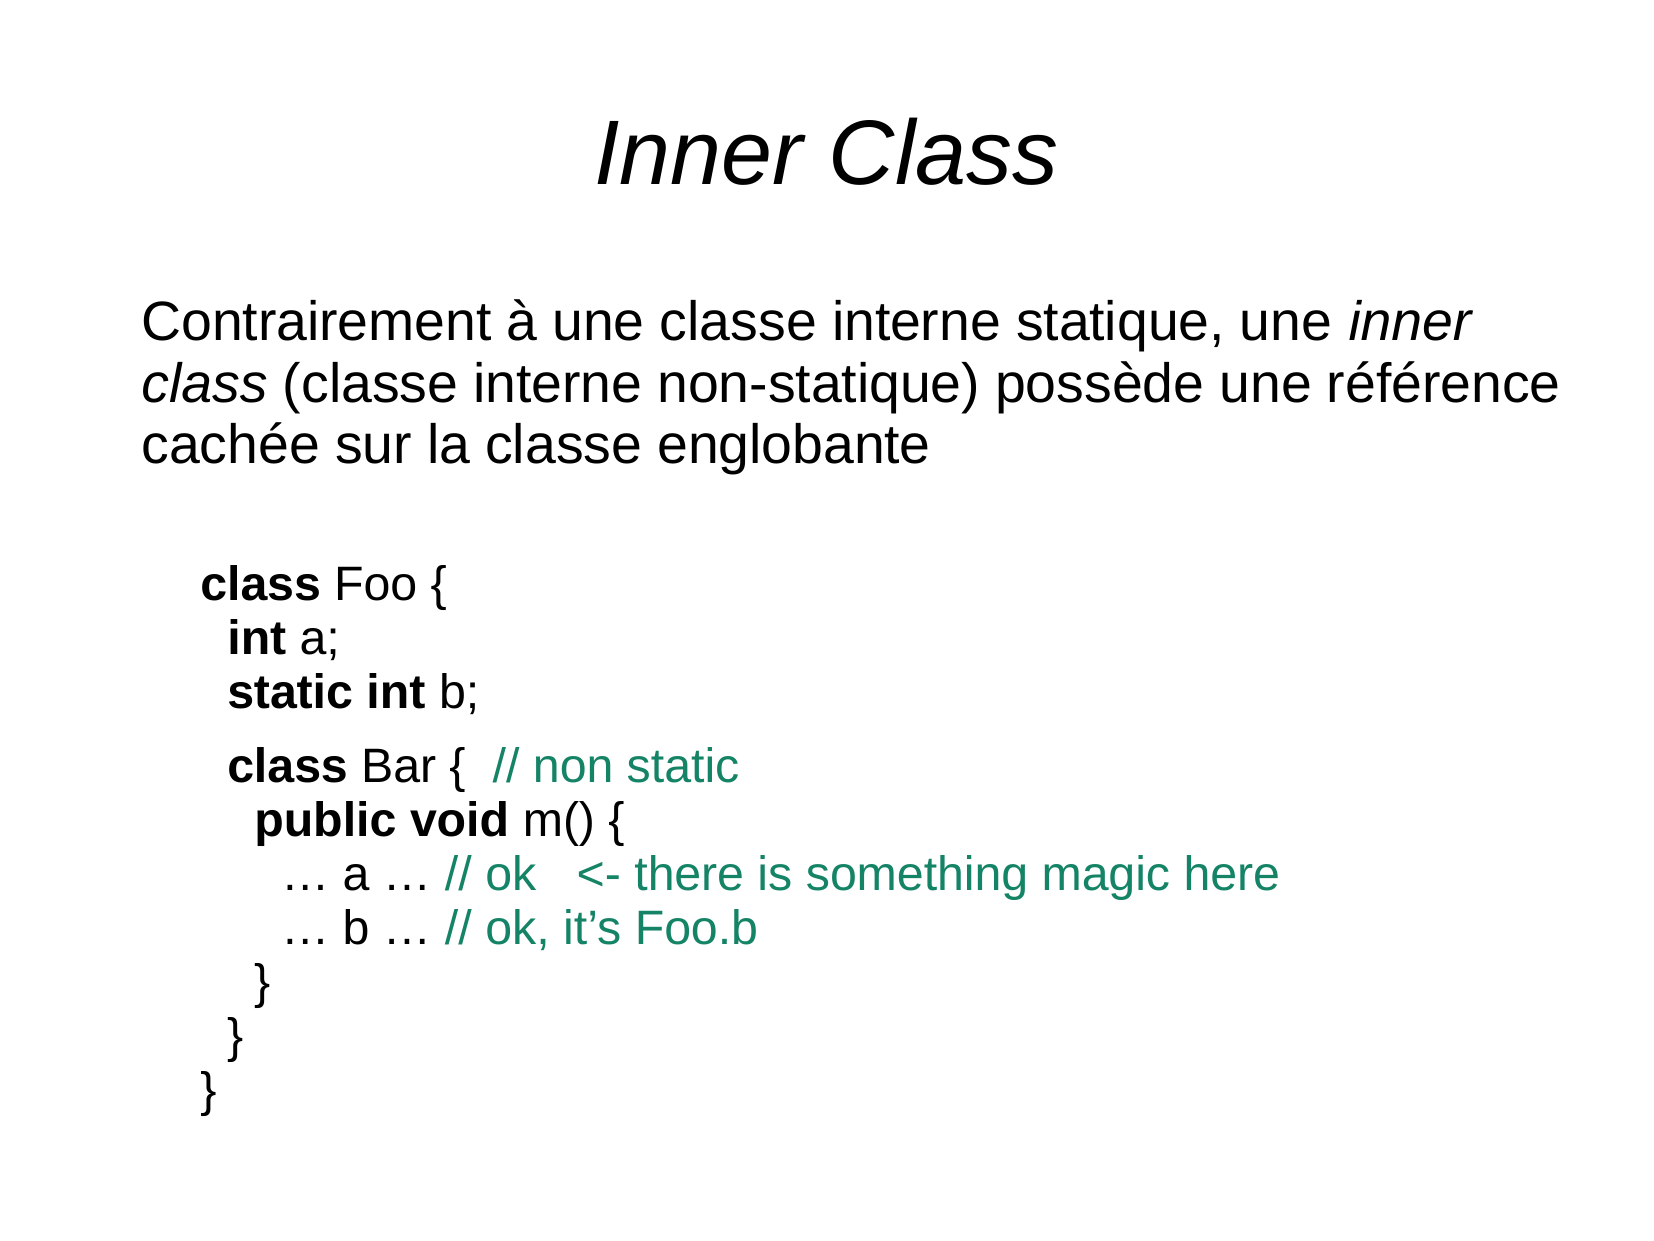

# Inner Class
Contrairement à une classe interne statique, une inner class (classe interne non-statique) possède une référence cachée sur la classe englobante
class Foo {
 int a;
 static int b;
 class Bar { // non static
 public void m() {
 … a … // ok <- there is something magic here
 … b … // ok, it’s Foo.b
 }
 }
}